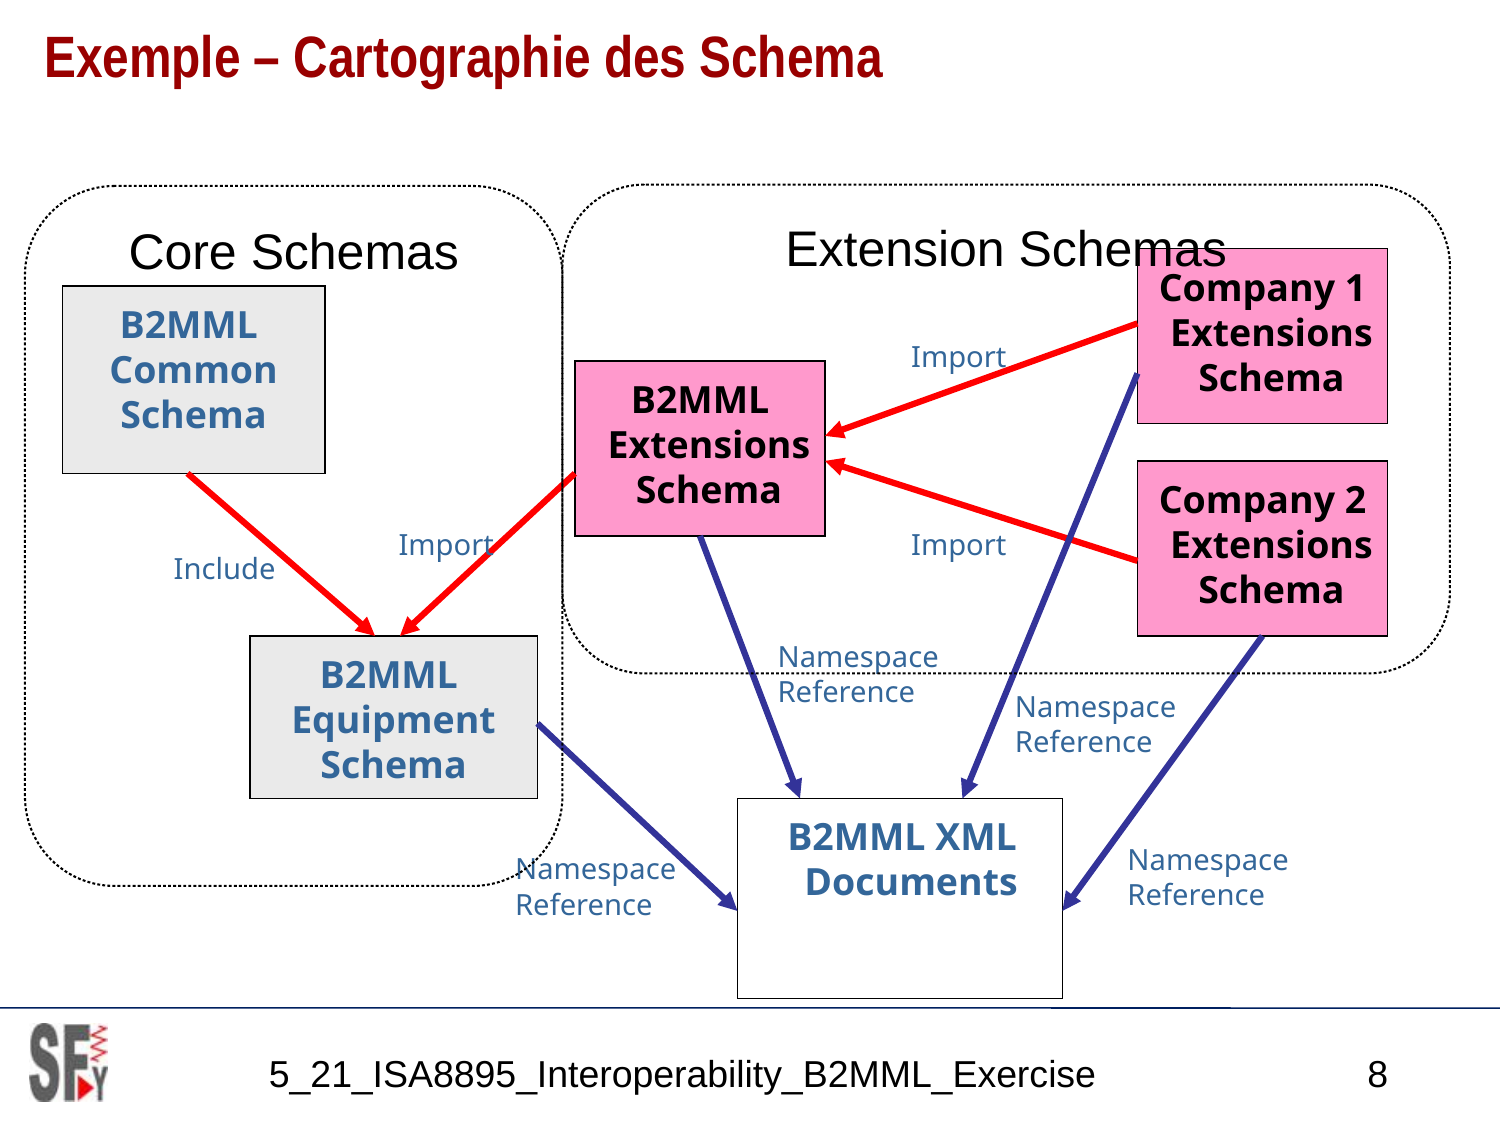

# Exemple – Cartographie des Schema
Extension Schemas
Core Schemas
Company 1 Extensions Schema
B2MML
Common
Schema
Import
B2MML Extensions Schema
Company 2 Extensions Schema
Import
Import
Include
Namespace Reference
B2MML
Equipment
Schema
Namespace Reference
B2MML XML Documents
Namespace Reference
Namespace Reference
5_21_ISA8895_Interoperability_B2MML_Exercise